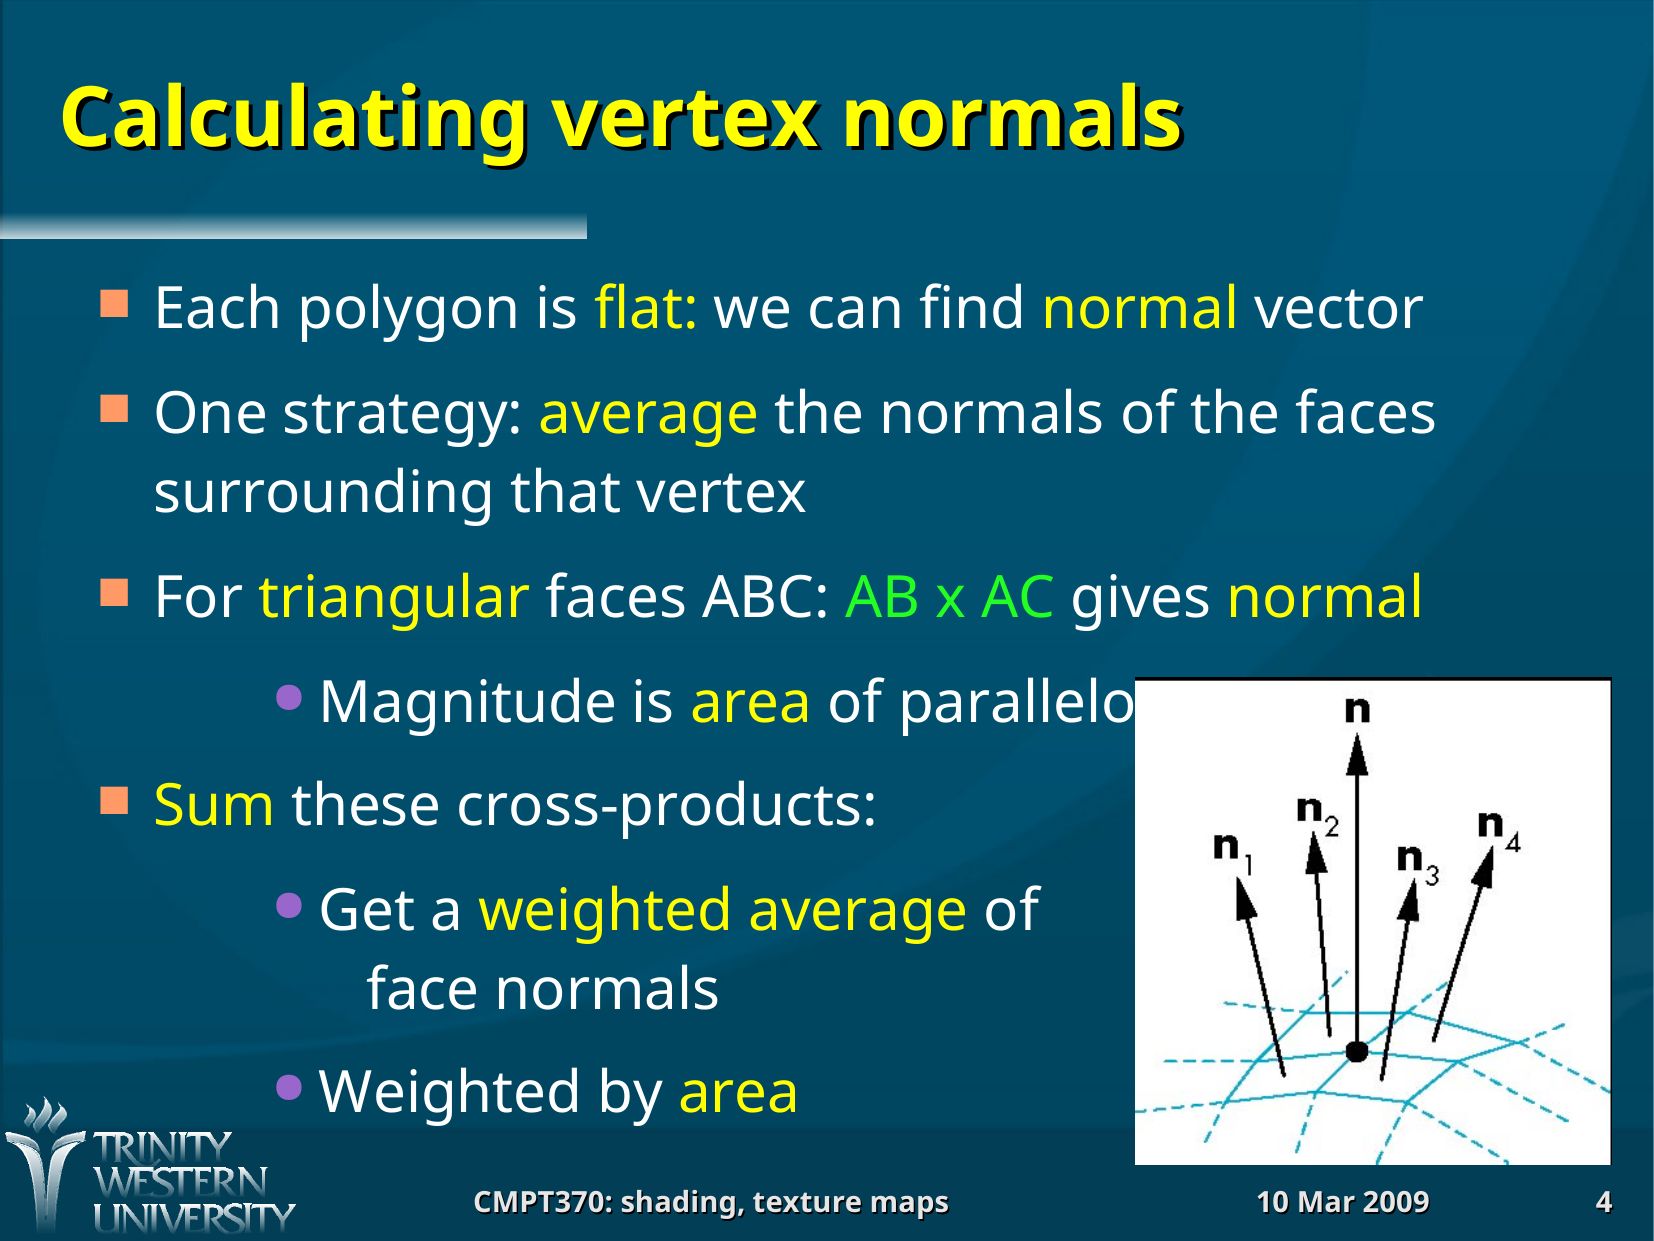

# Calculating vertex normals
Each polygon is flat: we can find normal vector
One strategy: average the normals of the faces surrounding that vertex
For triangular faces ABC: AB x AC gives normal
Magnitude is area of parallelogram
Sum these cross-products:
Get a weighted average of
face normals
Weighted by area
CMPT370: shading, texture maps
10 Mar 2009
4